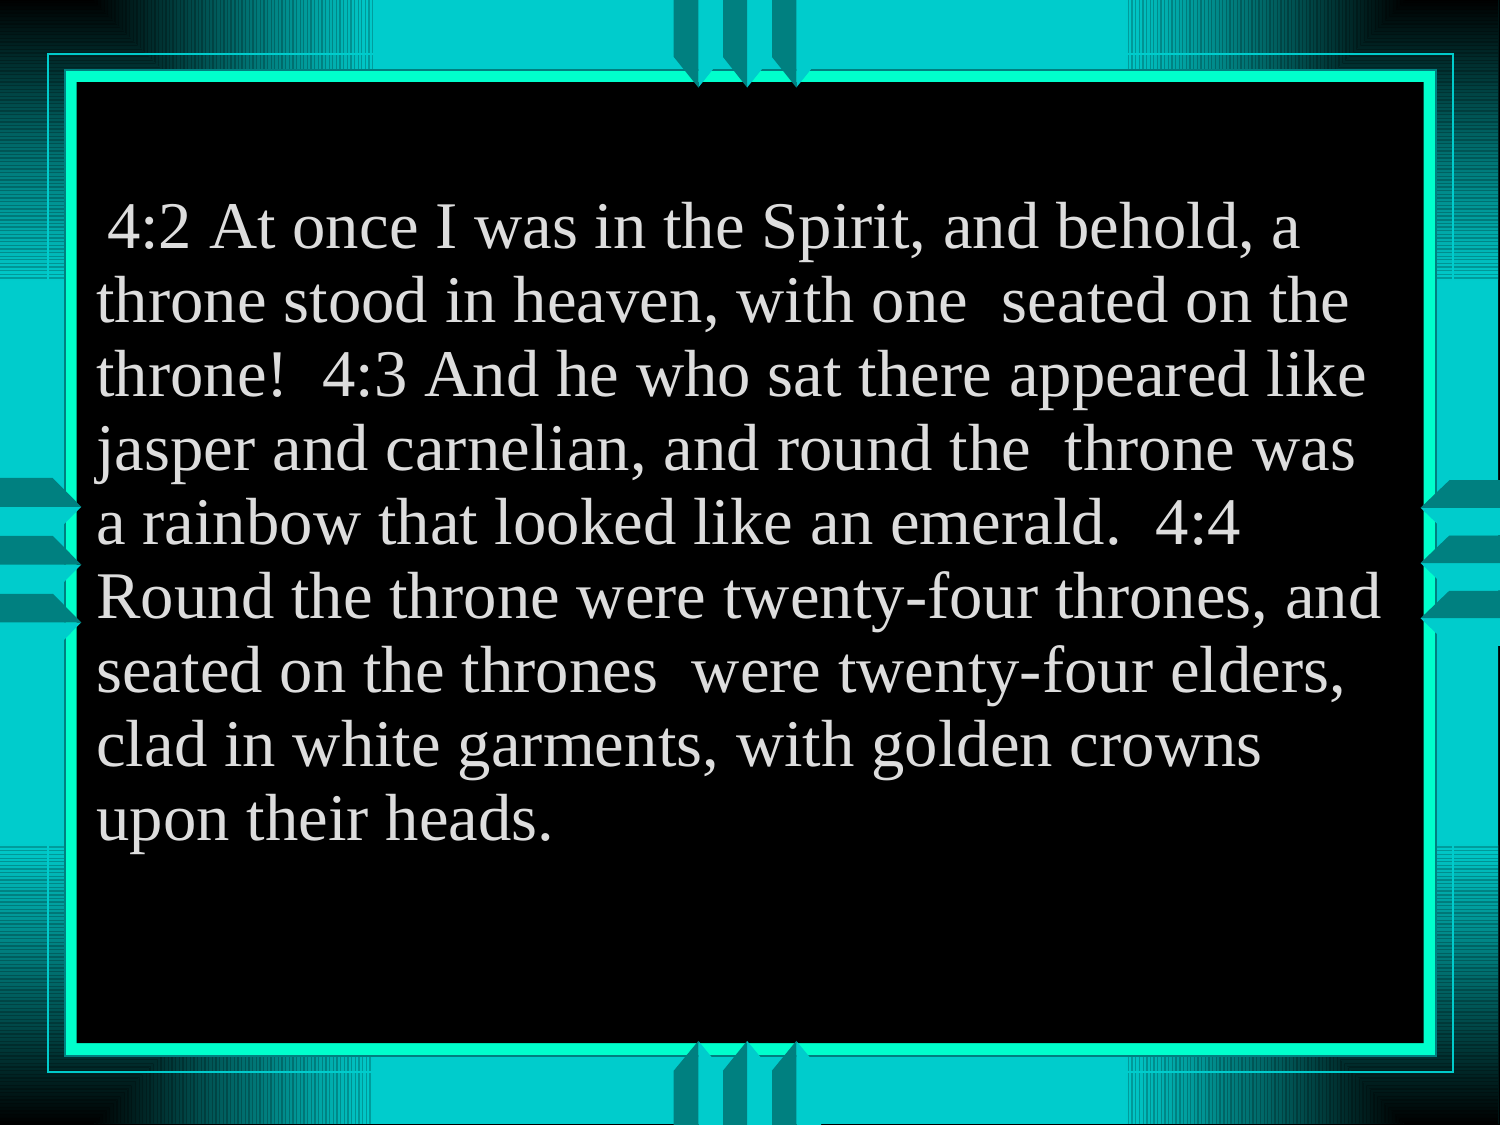

# 4:2 At once I was in the Spirit, and behold, a throne stood in heaven, with one seated on the throne! 4:3 And he who sat there appeared like jasper and carnelian, and round the throne was a rainbow that looked like an emerald. 4:4 Round the throne were twenty-four thrones, and seated on the thrones were twenty-four elders, clad in white garments, with golden crowns upon their heads.